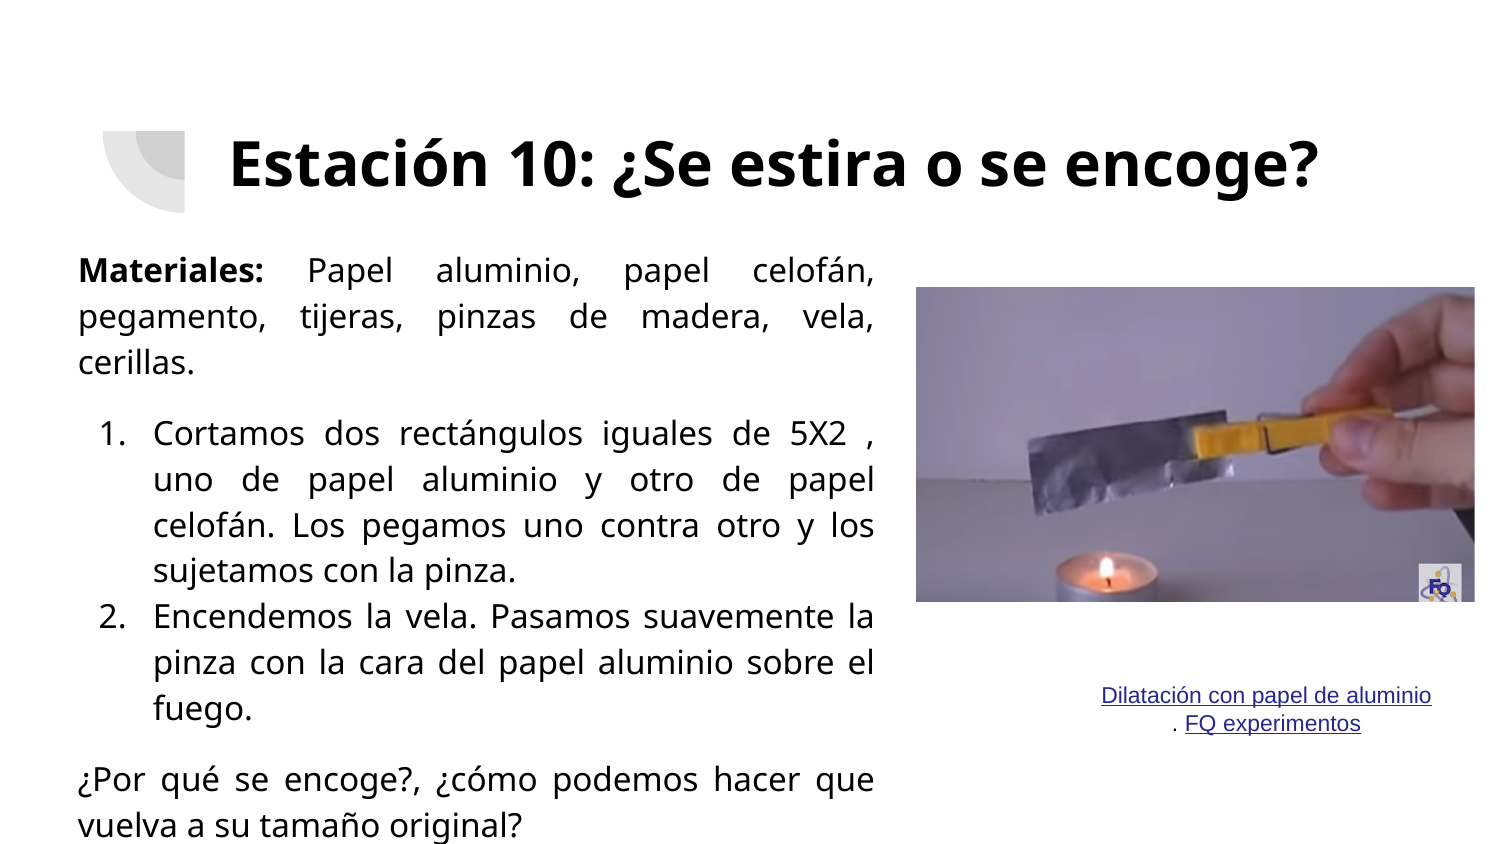

# Estación 10: ¿Se estira o se encoge?
Materiales: Papel aluminio, papel celofán, pegamento, tijeras, pinzas de madera, vela, cerillas.
Cortamos dos rectángulos iguales de 5X2 , uno de papel aluminio y otro de papel celofán. Los pegamos uno contra otro y los sujetamos con la pinza.
Encendemos la vela. Pasamos suavemente la pinza con la cara del papel aluminio sobre el fuego.
¿Por qué se encoge?, ¿cómo podemos hacer que vuelva a su tamaño original?
Dilatación con papel de aluminio. FQ experimentos